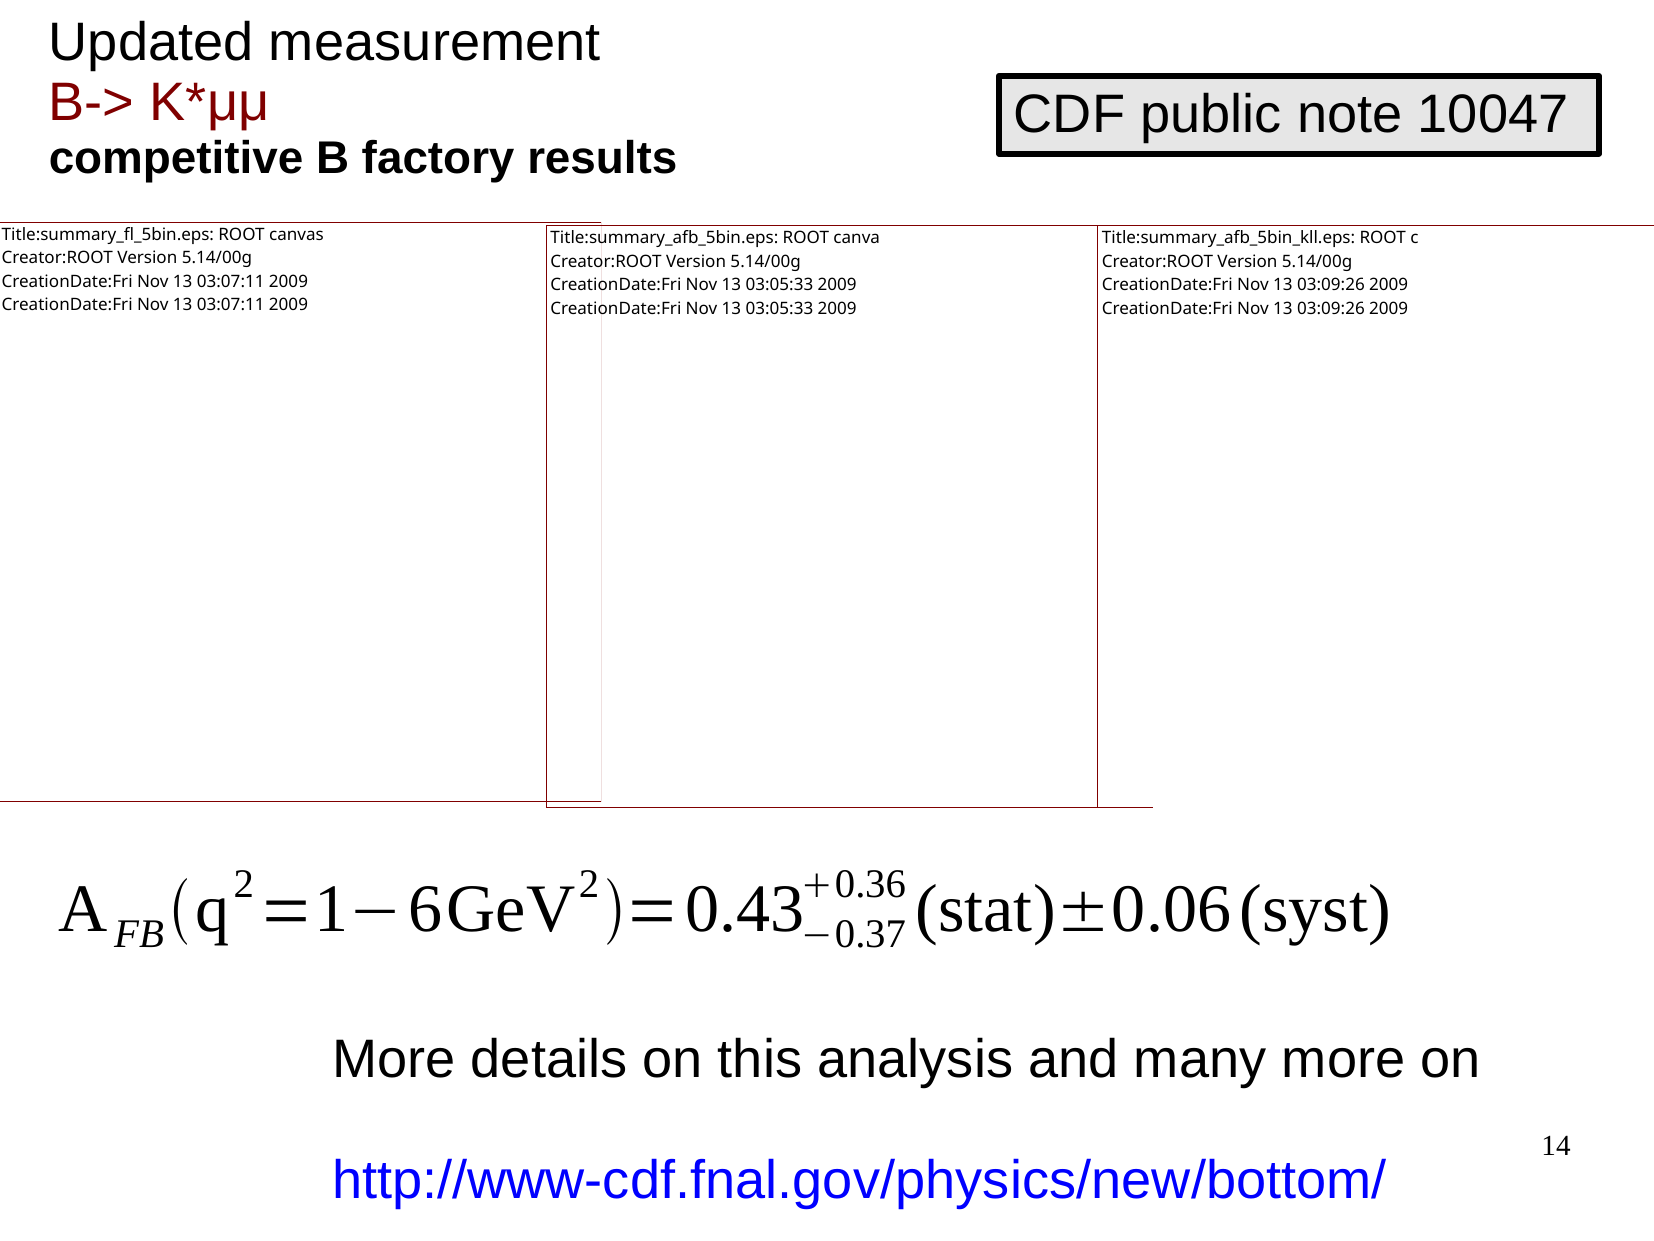

Updated measurement
B-> K*μμ
competitive B factory results
CDF public note 10047
More details on this analysis and many more on
http://www-cdf.fnal.gov/physics/new/bottom/
14